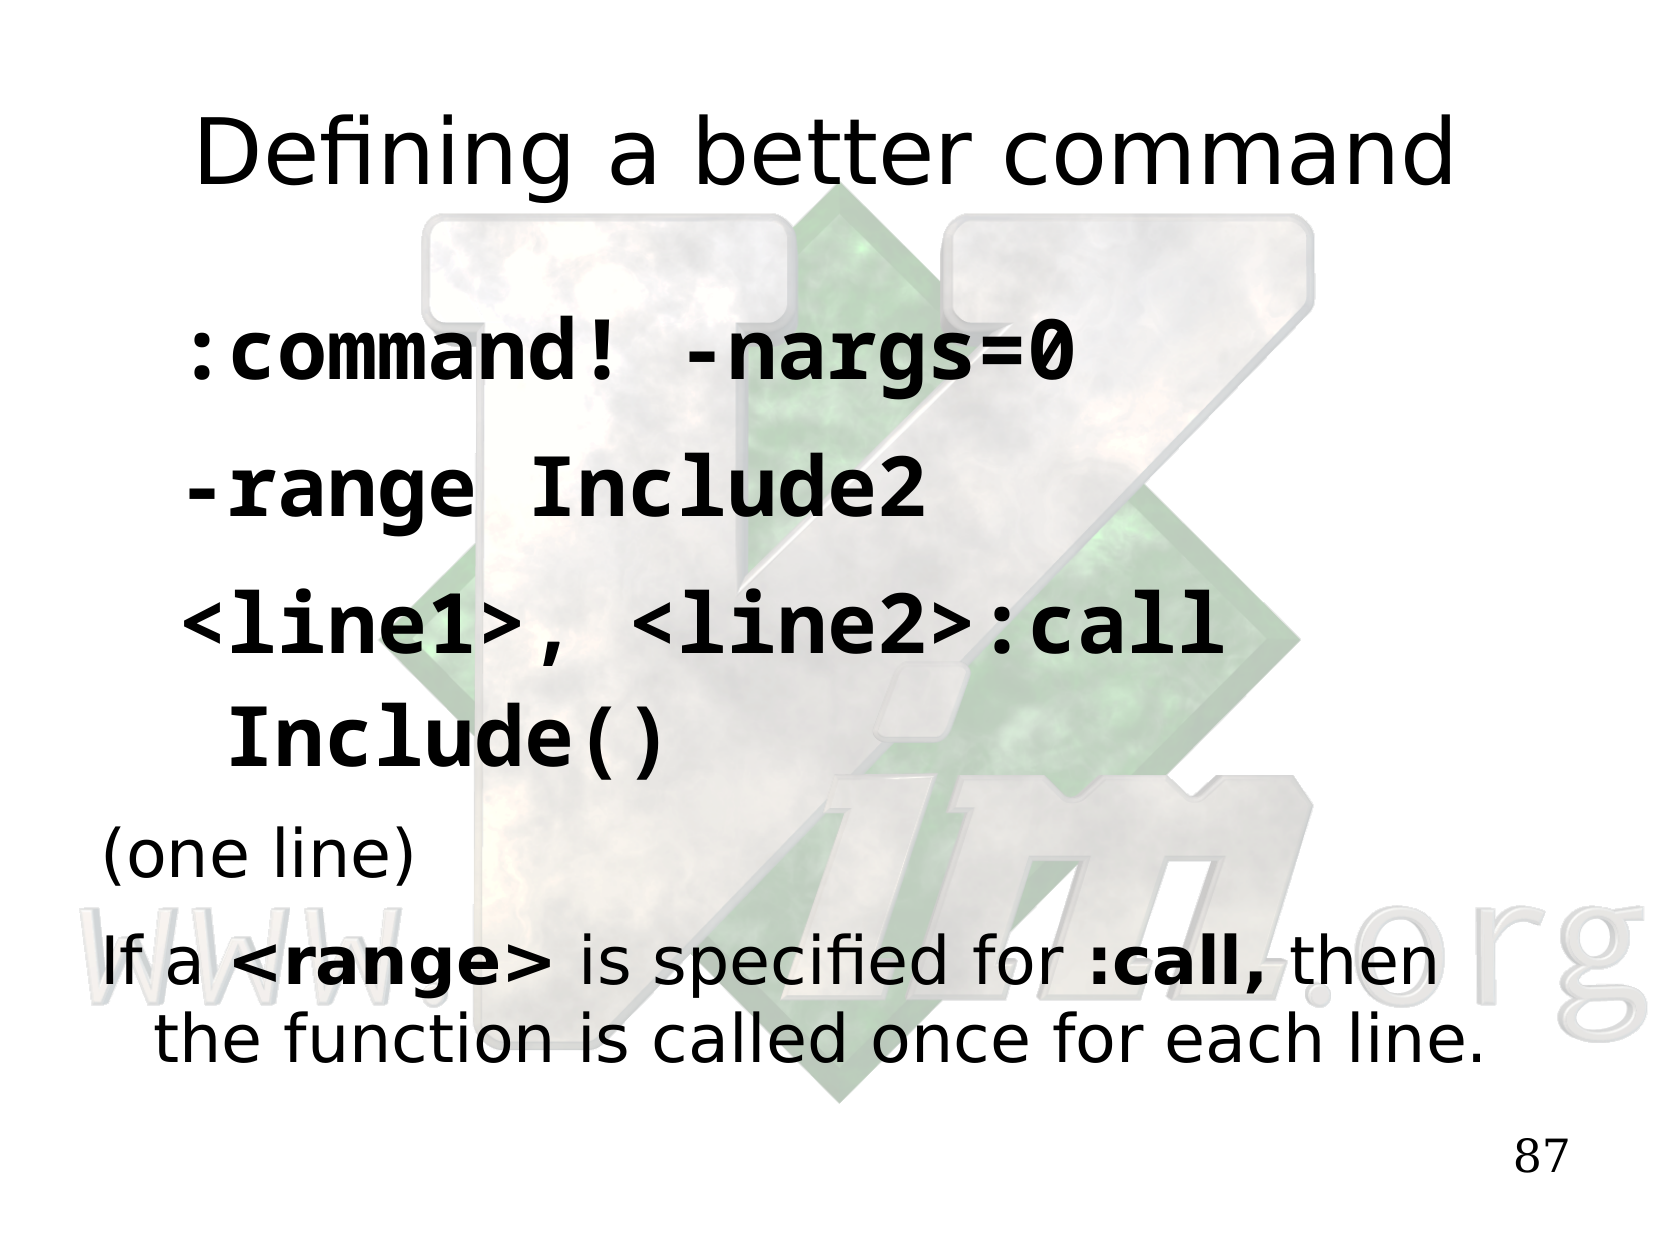

# Defining a better command
:command! -nargs=0
-range Include2
<line1>, <line2>:call Include()
(one line)
If a <range> is specified for :call, then the function is called once for each line.
87